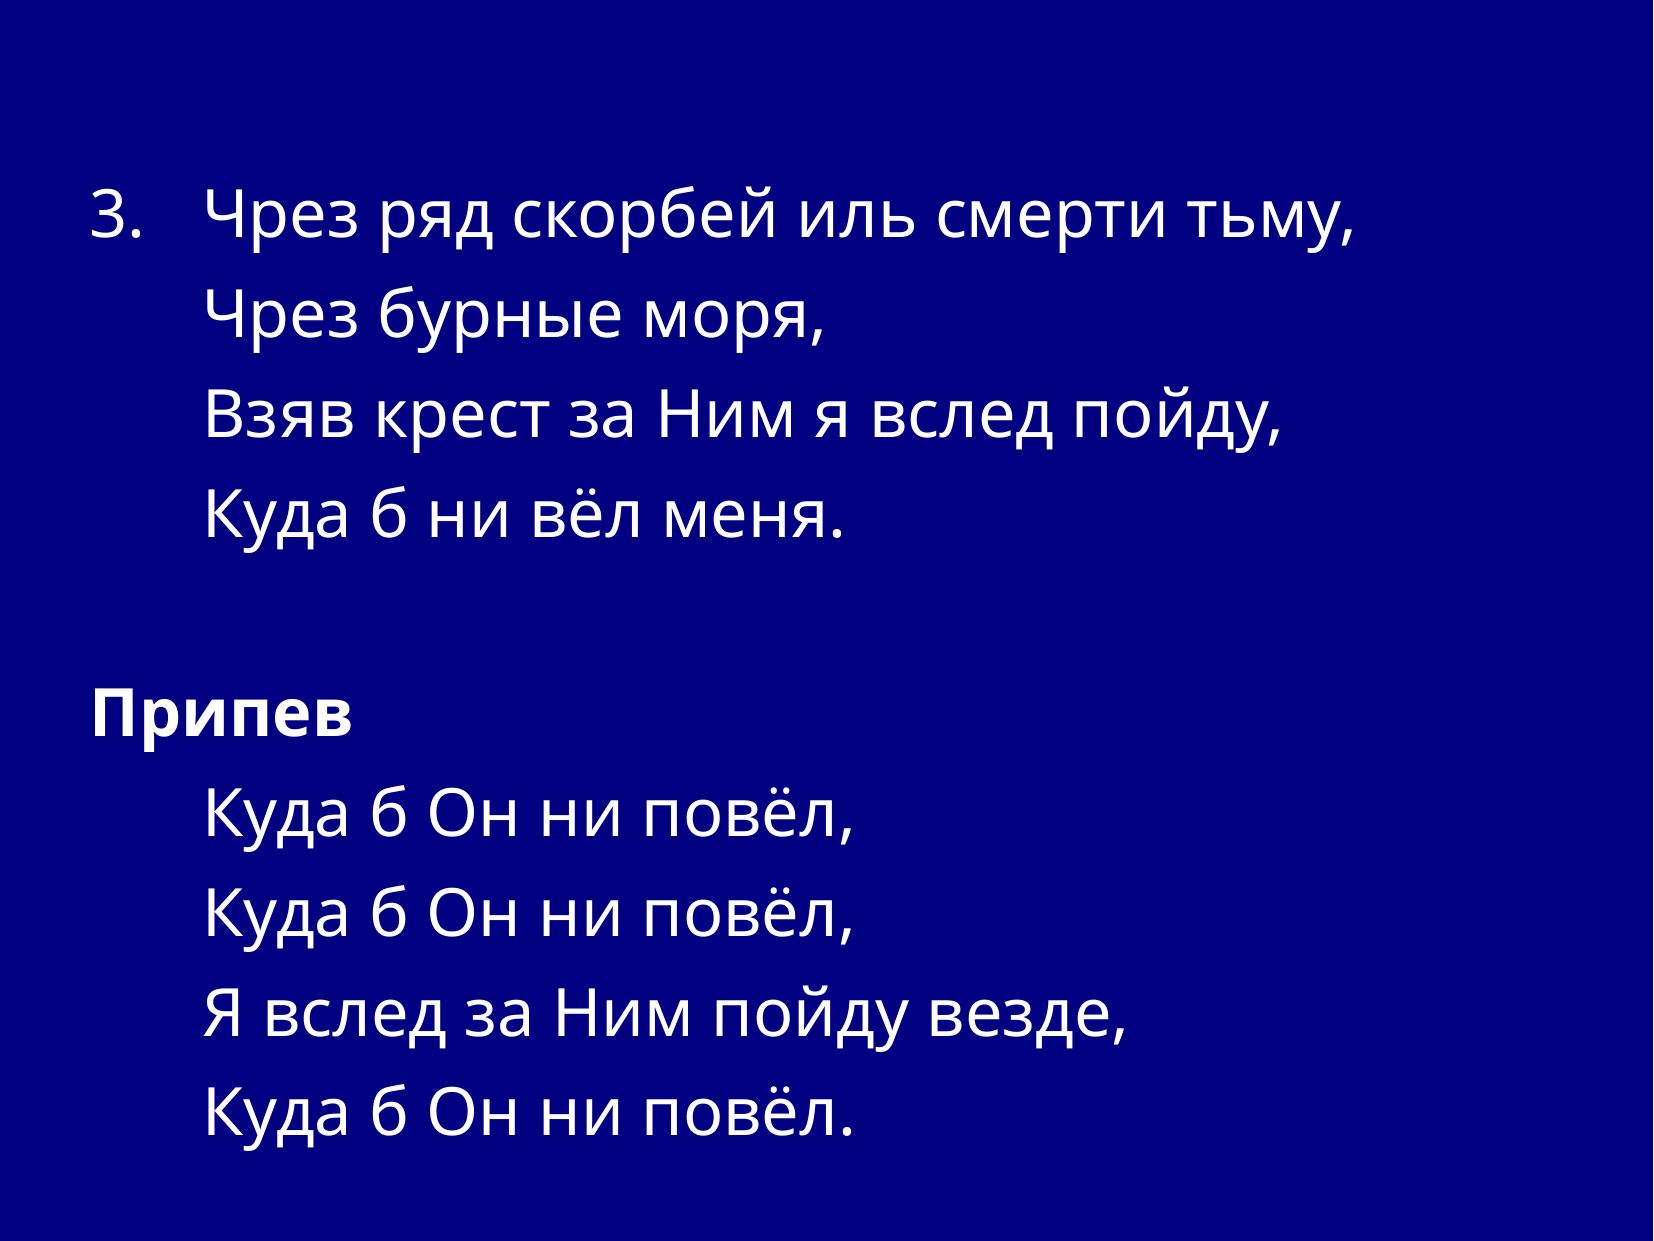

3.	Чрез ряд скорбей иль смерти тьму,
	Чрез бурные моря,
	Взяв крест за Ним я вслед пойду,
	Куда б ни вёл меня.
Припев
	Куда б Он ни повёл,
	Куда б Он ни повёл,
	Я вслед за Ним пойду везде,
	Куда б Он ни повёл.